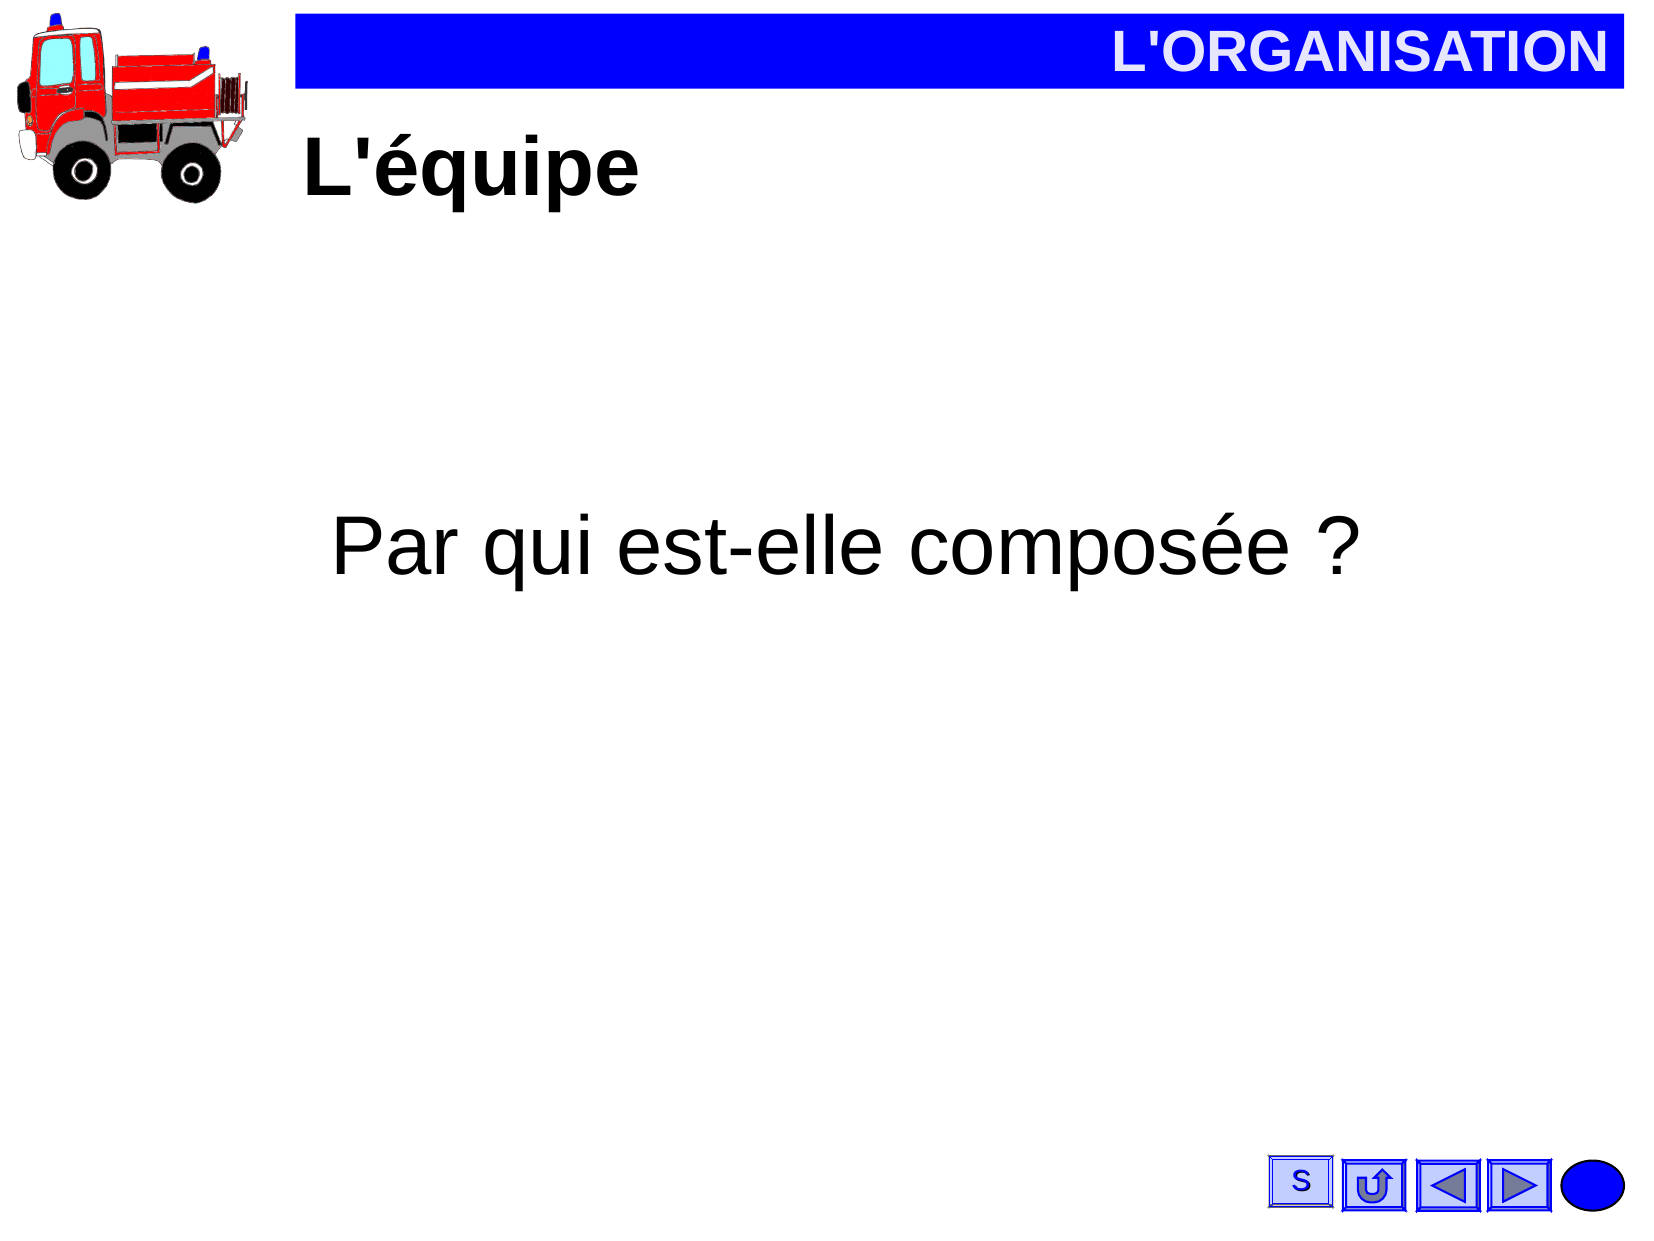

L'ORGANISATION
L'équipe
# Par qui est-elle composée ?